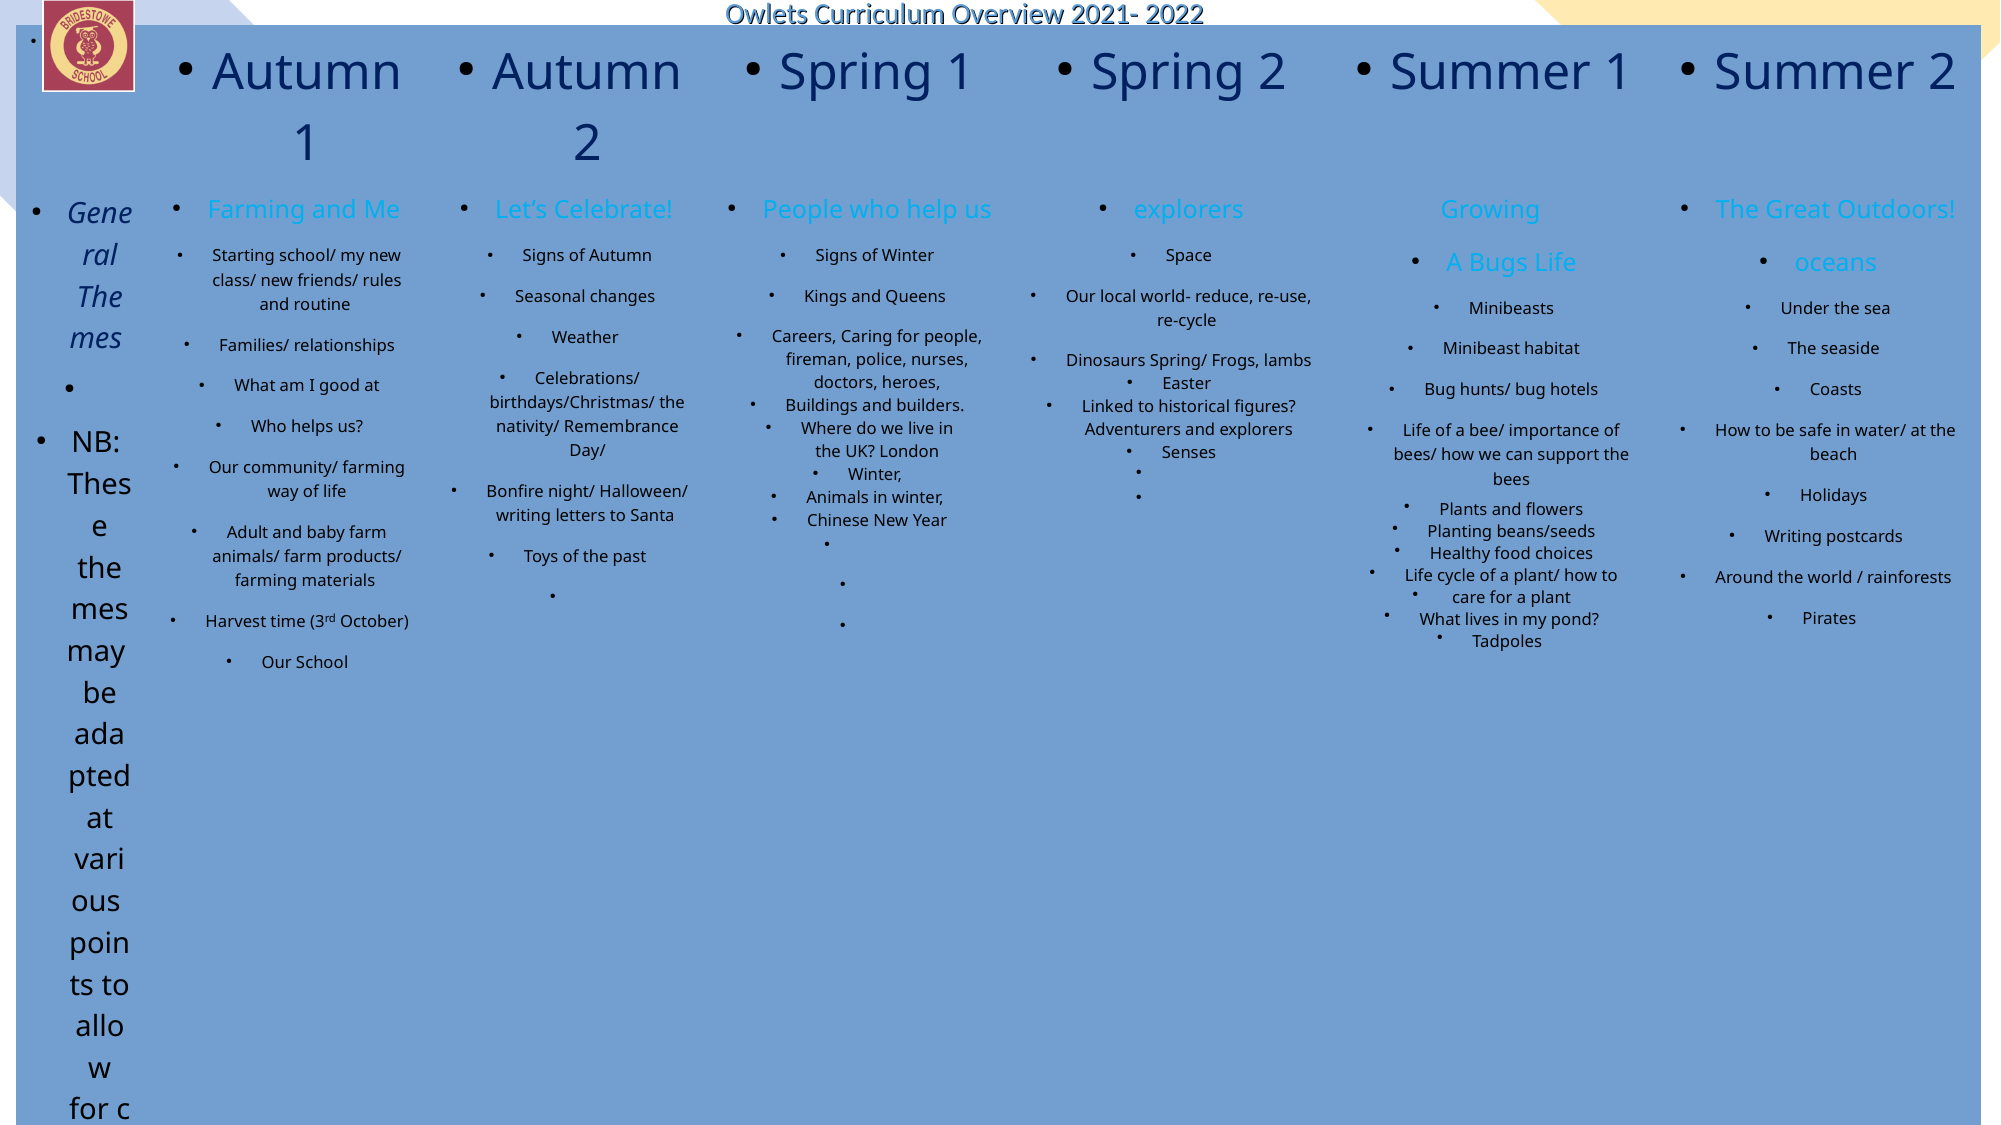

Owlets Curriculum Overview 2021- 2022
| | Autumn 1 | Autumn 2 | Spring 1 | Spring 2 | Summer 1 | Summer 2 |
| --- | --- | --- | --- | --- | --- | --- |
| General Themes ​ ​ NB: These themes may be adapted at various points to allow for children’s interests | Farming and Me Starting school/ my new class/ new friends/ rules and routine Families/ relationships What am I good at Who helps us? Our community/ farming way of life Adult and baby farm animals/ farm products/ farming materials Harvest time (3rd October) Our School | Let’s Celebrate! Signs of Autumn Seasonal changes Weather Celebrations/ birthdays/Christmas/ the nativity/ Remembrance Day/ Bonfire night/ Halloween/ writing letters to Santa Toys of the past | People who help us Signs of Winter Kings and Queens Careers, Caring for people, fireman, police, nurses, doctors, heroes,​ Buildings and builders. ​ Where do we live in the UK? London​ Winter, ​ Animals in winter, ​ Chinese New Year | explorers Space Our local world- reduce, re-use, re-cycle Dinosaurs Spring/ Frogs, lambs​ Easter ​ Linked to historical figures? Adventurers and explorers​ Senses | Growing A Bugs Life Minibeasts Minibeast habitat Bug hunts/ bug hotels Life of a bee/ importance of bees/ how we can support the bees Plants and flowers​ Planting beans/seeds​ Healthy food choices​ Life cycle of a plant/ how to care for a plant What lives in my pond? Tadpoles | The Great Outdoors! oceans Under the sea The seaside Coasts How to be safe in water/ at the beach Holidays Writing postcards Around the world / rainforests Pirates |
| Key Nursery Rhymes and song | Baa Baa black sheep Old MacDonald If you are happy and you know it.​ Head shoulders knees and toes​ Scarecrow, scarecrow turn around​ | Twinkle, twinkle, little star​ Jungle bells​ Rudolph the red nosed reindeer​ When Santa got stuck up the chimney. ​ Happy Birthday Seasons of the year song | Countries in the UK song​ London Bridge is falling Five little men in a flying saucer Five little snow men standing in a line. ​ Johnny works with one hammer | Five little speckled frogs​ Five little men in a flying saucer. ​ Ten little fingers, ten little toes. ​ When I was One, I sucked my thumb the day I went to sea.​ I am Pirate​ What do we do with a drunken sailor?​ A sailor went to sea, sea, sea…​ The Bear went over the mountain. | There was an old lady who swallowed a fly. ​ The ants go marching ​ One potato two potato Grandad loves his garden​ There is a worm at the bottom of the garden The sunflower song   Springtime song Five little ducks Speckled frogs | once I caught a fish alive Oceans of the world A sailor went to sea sea sea Charlie Over the Ocean Continents of the world |
| Enrichment opportunities | Autumn walk Trip to a local farm Cooking harvest soup Farmer in to visit | Guy Fawkes / Bonfire Night/firefighter visit ​ Making bread​ Remembrance Day – soldier visit​ Christmas Time / Nativity/Santa | Making ice experiment​ Winter art/ exhibition ​ Chinese New Year​  National Handwriting Day 23rd January​ National Storytelling week 30th Jan-6th Feb | Launch rockets Look after tadpoles/ worms Pond visit Mother’s Day World Book Day 3rd March | World Bee Day 20th May Bug hunting/ bug hotels Bug collage- art exhibition Beekeepers bring in beehive and bees Plant own seeds to take home Walk around the village to spot different plants and flowers | Trip to the seaside Visit an aquarium Father’s Day Ice cream afternoon Dress as a pirate for a day Treasure hunt |